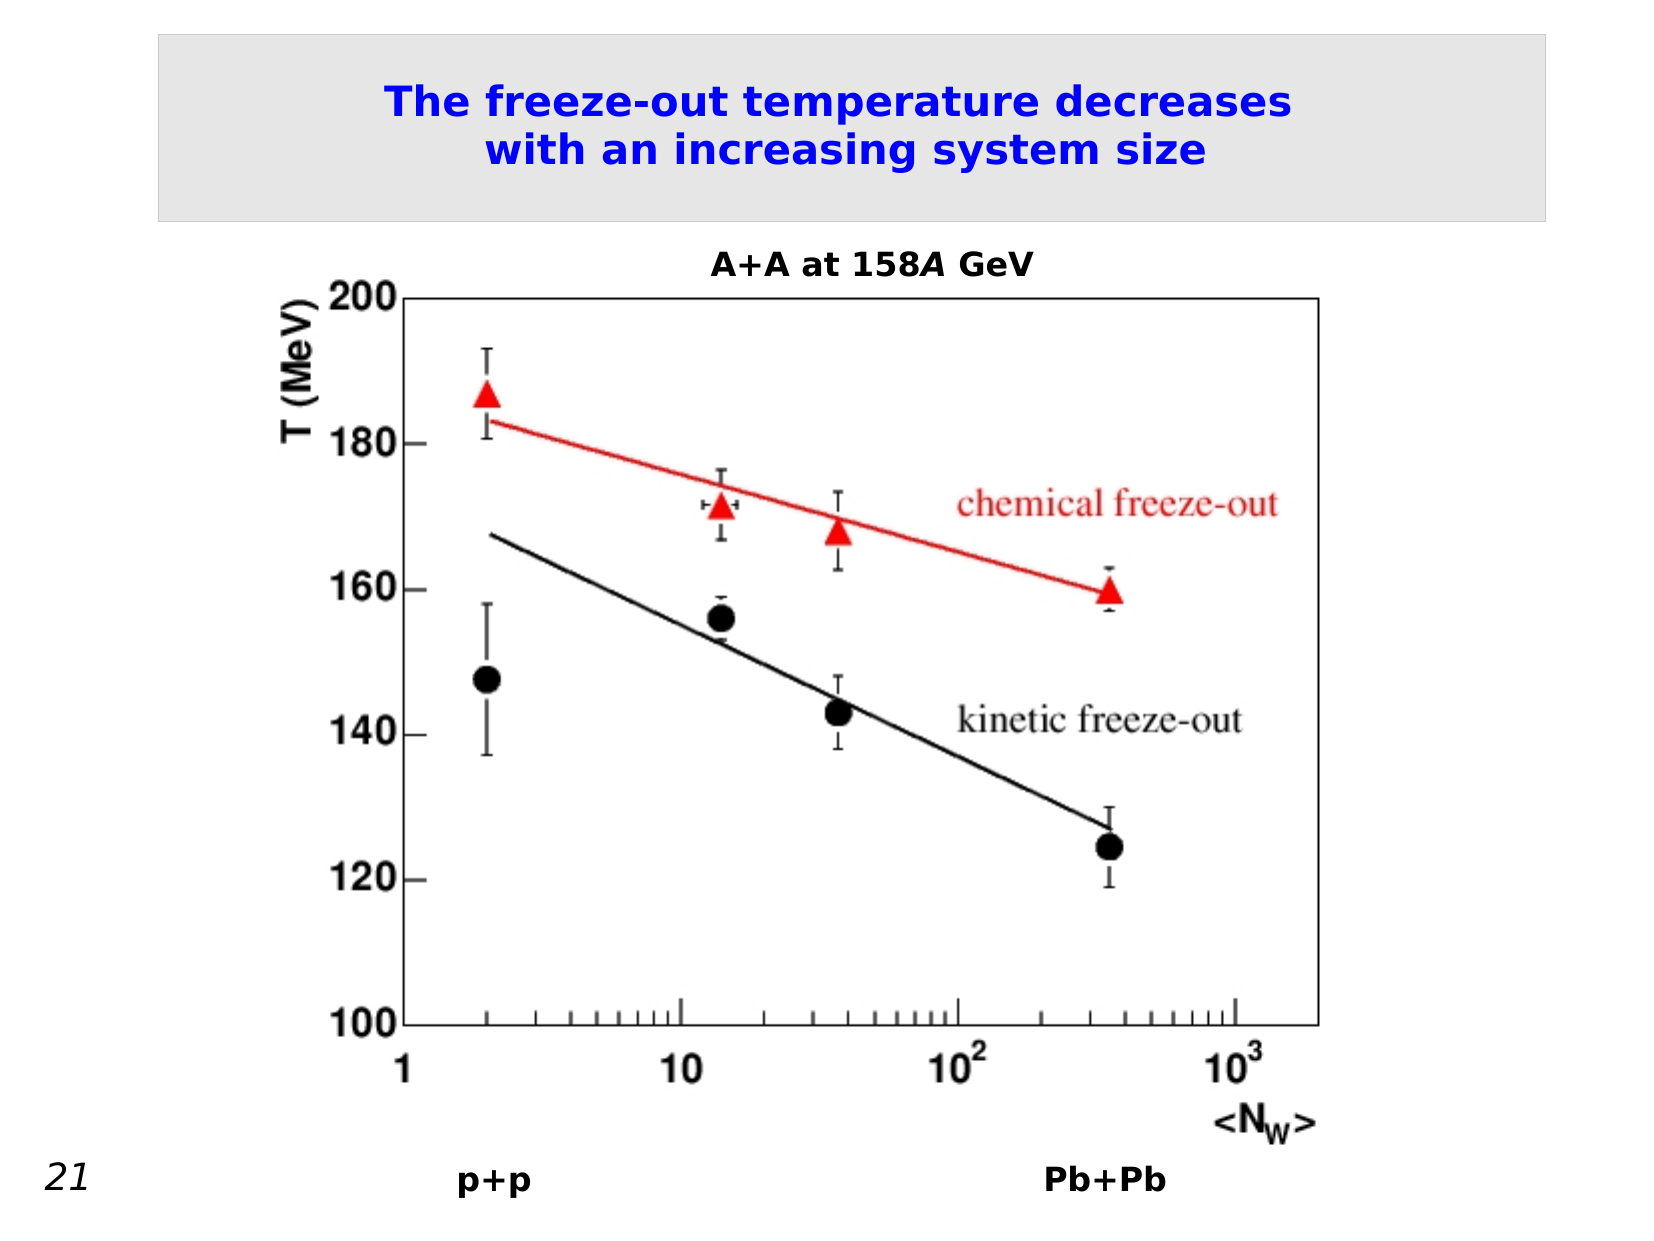

The freeze-out temperature decreases
with an increasing system size
A+A at 158A GeV
p+p
Pb+Pb